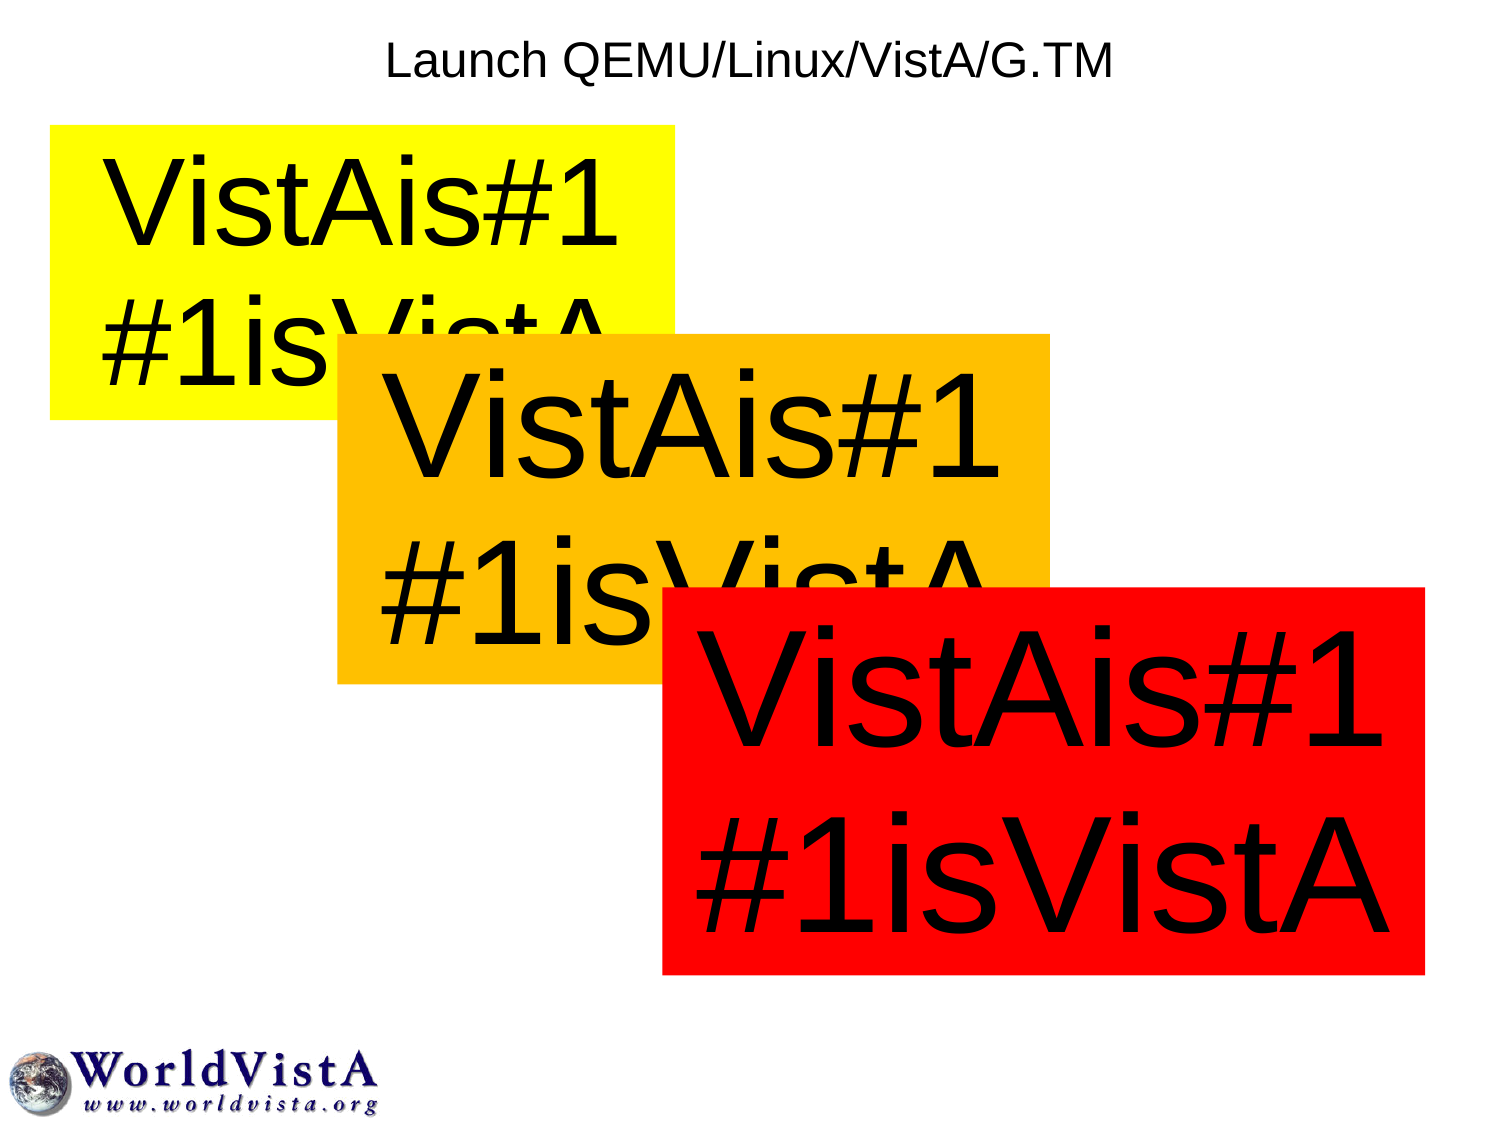

Launch QEMU/Linux/VistA/G.TM
VistAis#1
#1isVistA
VistAis#1
#1isVistA
VistAis#1
#1isVistA